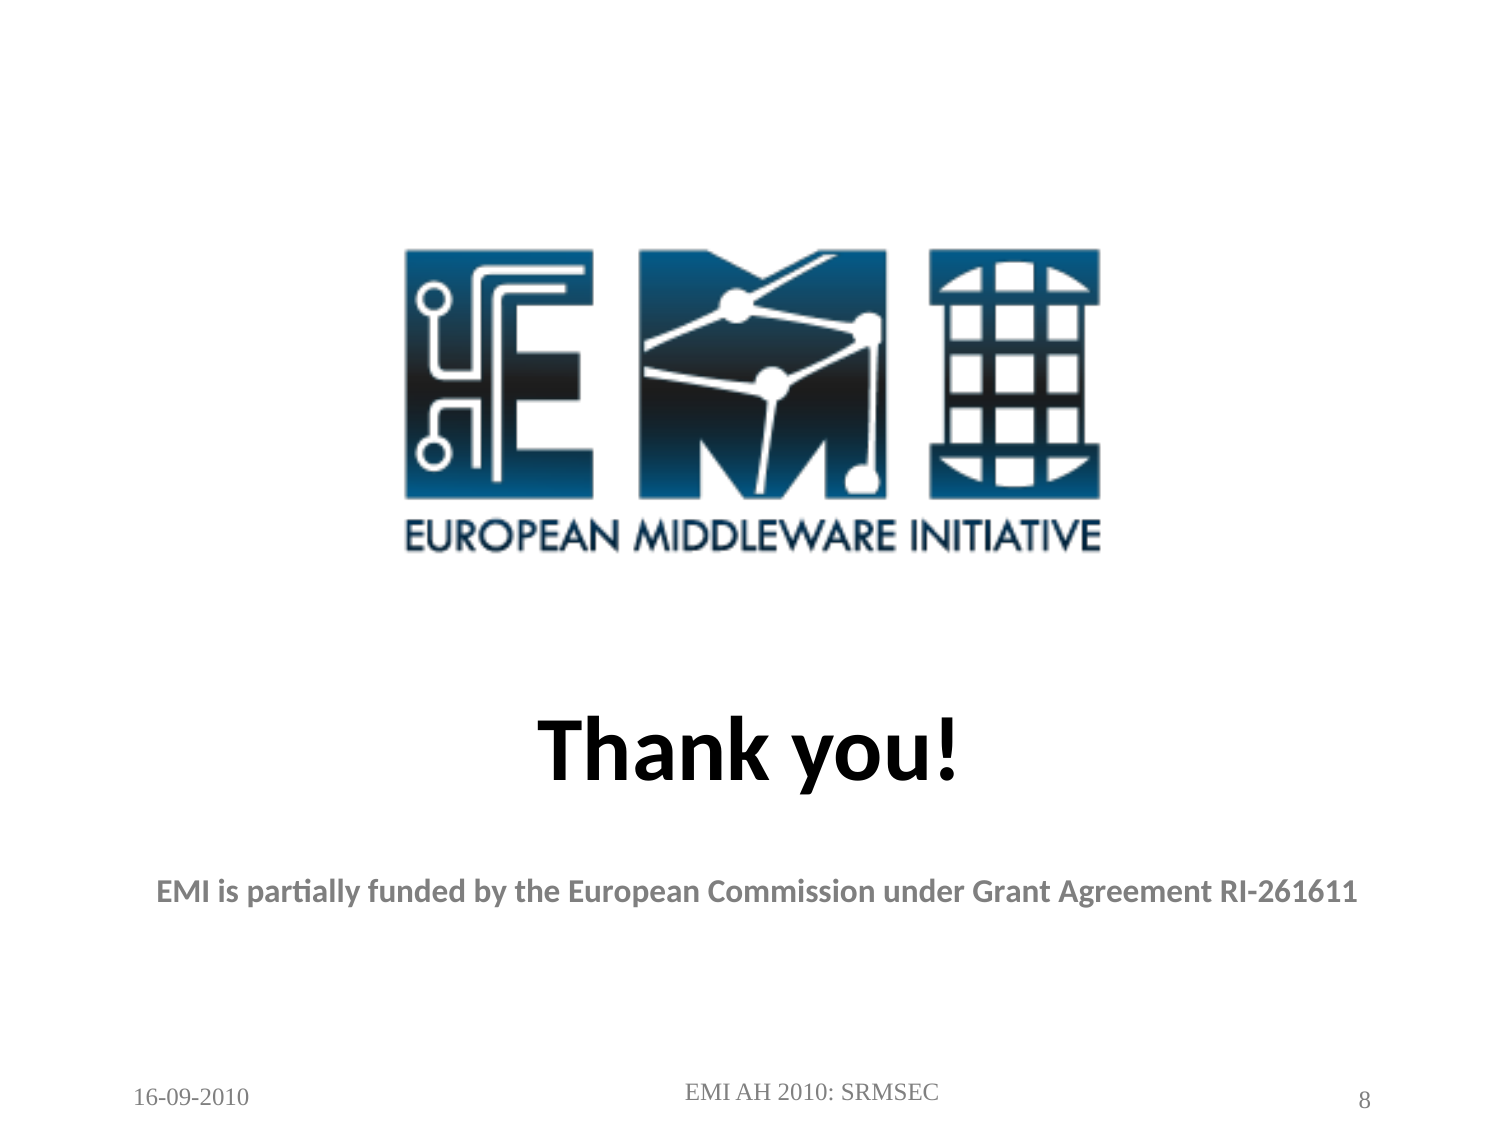

# Thank you!
EMI AH 2010: SRMSEC
16-09-2010
8